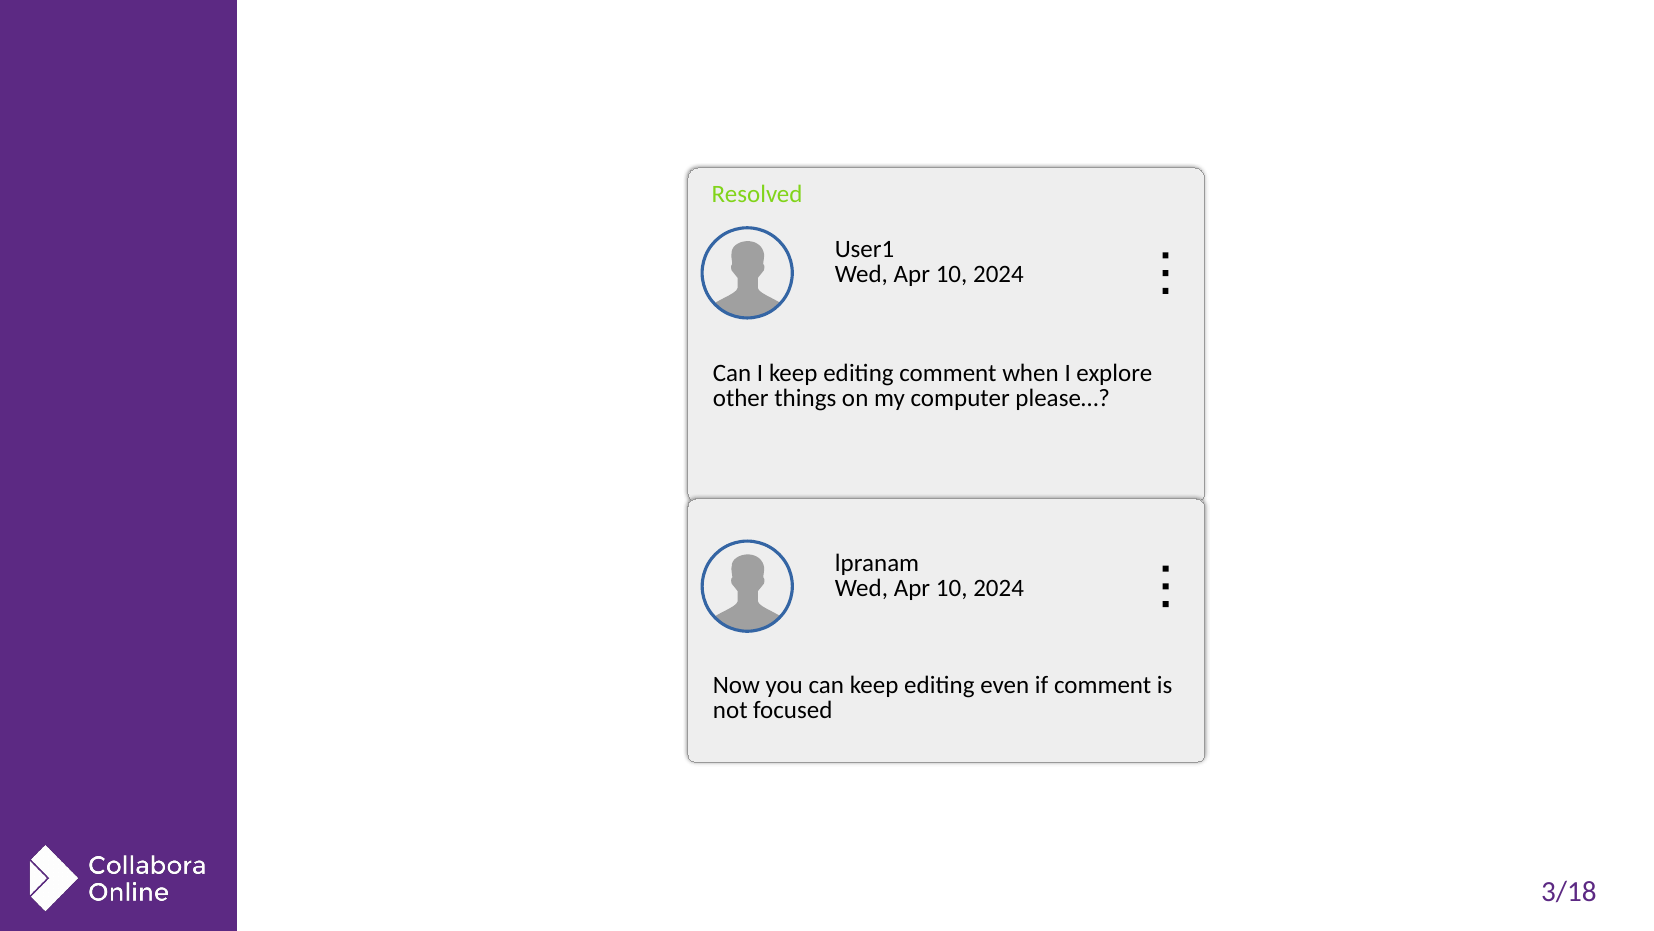

Resolved
User1
Wed, Apr 10, 2024
Can I keep editing comment when I explore other things on my computer please…?
lpranam
Wed, Apr 10, 2024
Now you can keep editing even if comment is not focused
3